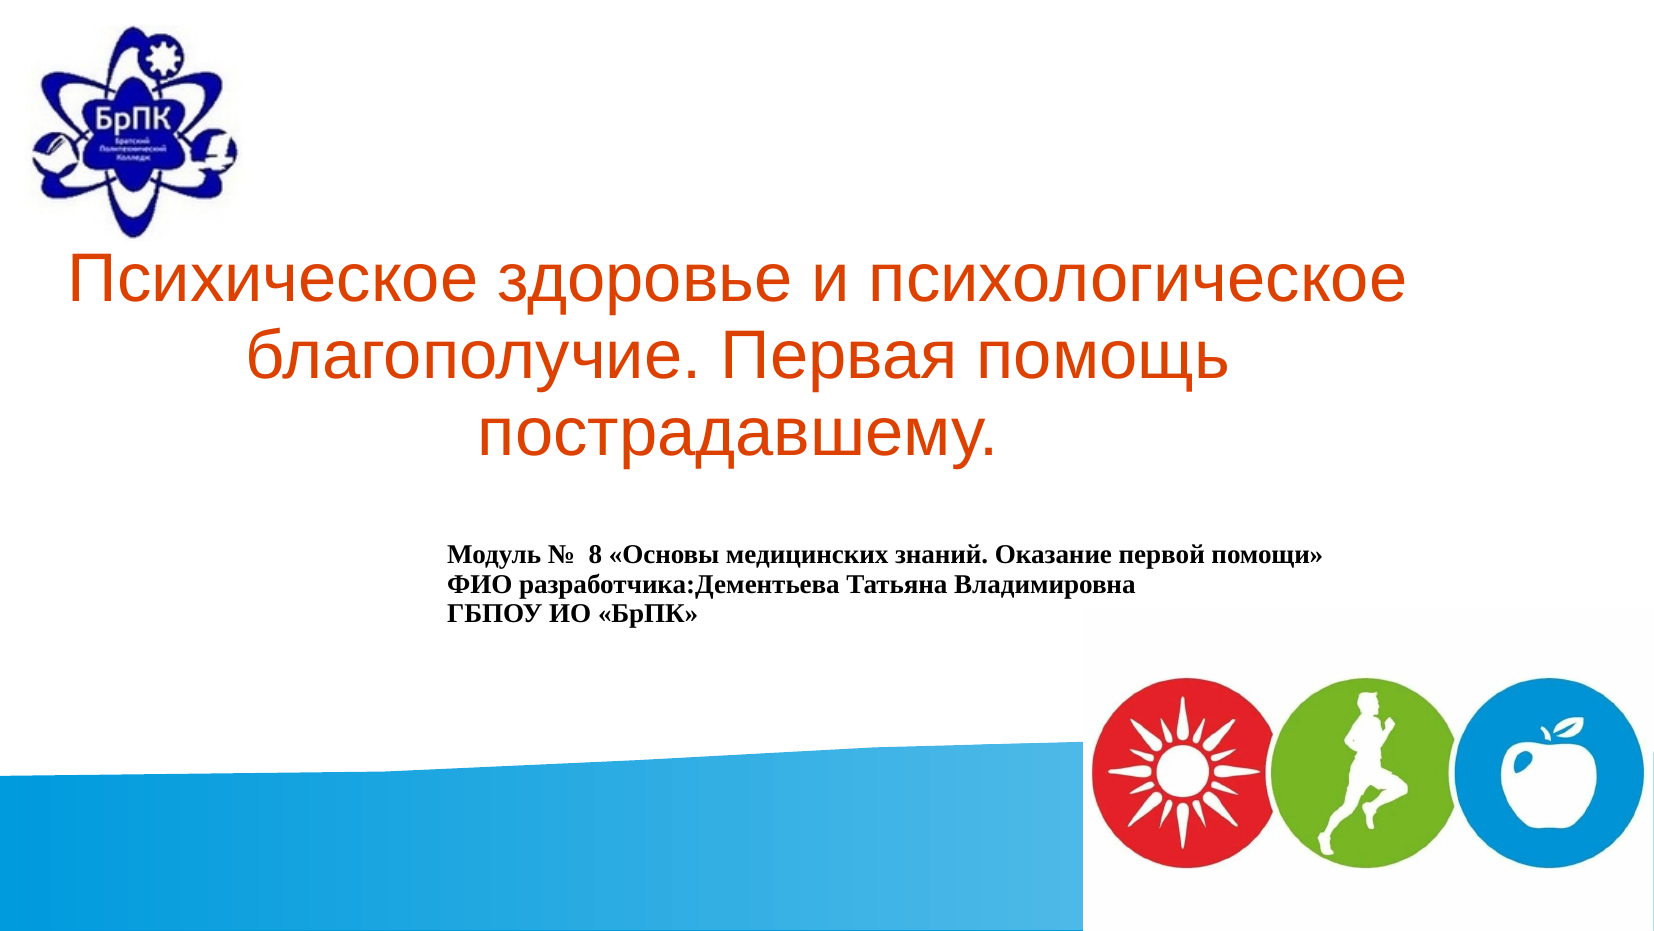

# Психическое здоровье и психологическое благополучие. Первая помощь пострадавшему.
Модуль № 8 «Основы медицинских знаний. Оказание первой помощи»
ФИО разработчика:Дементьева Татьяна Владимировна
ГБПОУ ИО «БрПК»